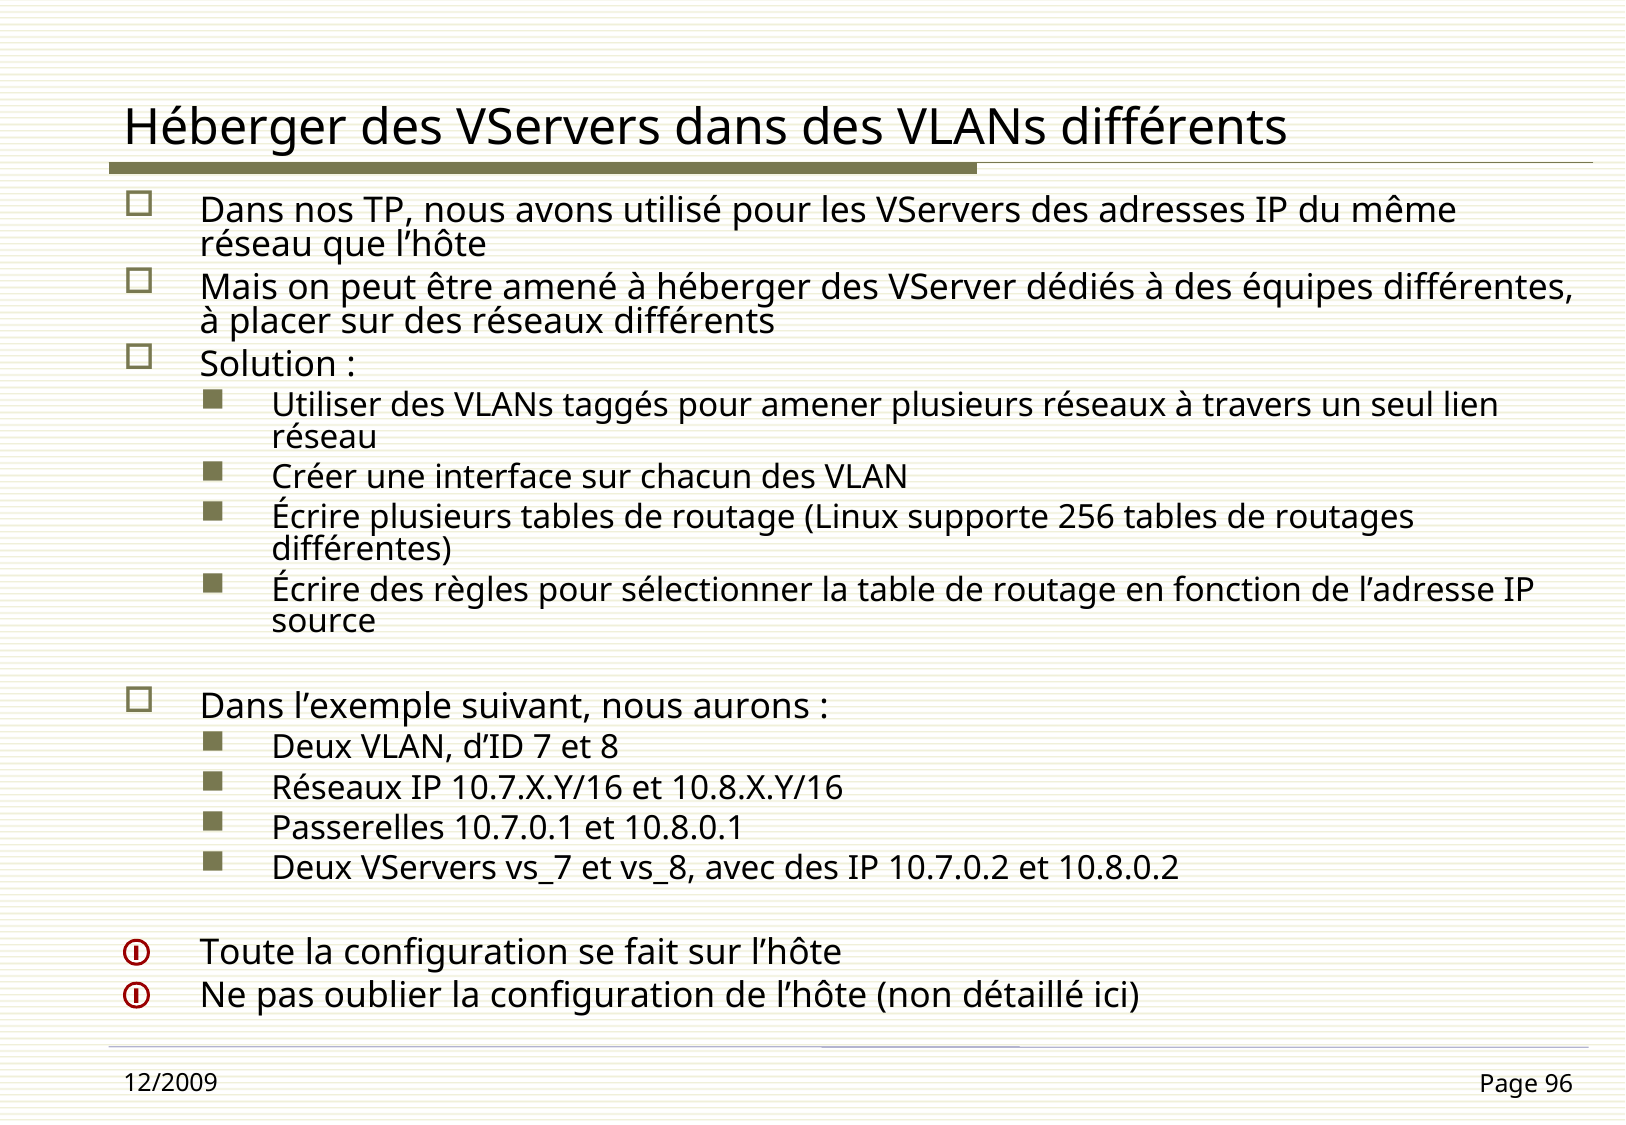

# Héberger des VServers dans des VLANs différents
Dans nos TP, nous avons utilisé pour les VServers des adresses IP du même réseau que l’hôte
Mais on peut être amené à héberger des VServer dédiés à des équipes différentes, à placer sur des réseaux différents
Solution :
Utiliser des VLANs taggés pour amener plusieurs réseaux à travers un seul lien réseau
Créer une interface sur chacun des VLAN
Écrire plusieurs tables de routage (Linux supporte 256 tables de routages différentes)‏
Écrire des règles pour sélectionner la table de routage en fonction de l’adresse IP source
Dans l’exemple suivant, nous aurons :
Deux VLAN, d’ID 7 et 8
Réseaux IP 10.7.X.Y/16 et 10.8.X.Y/16
Passerelles 10.7.0.1 et 10.8.0.1
Deux VServers vs_7 et vs_8, avec des IP 10.7.0.2 et 10.8.0.2
 	Toute la configuration se fait sur l’hôte
 	Ne pas oublier la configuration de l’hôte (non détaillé ici)‏
96